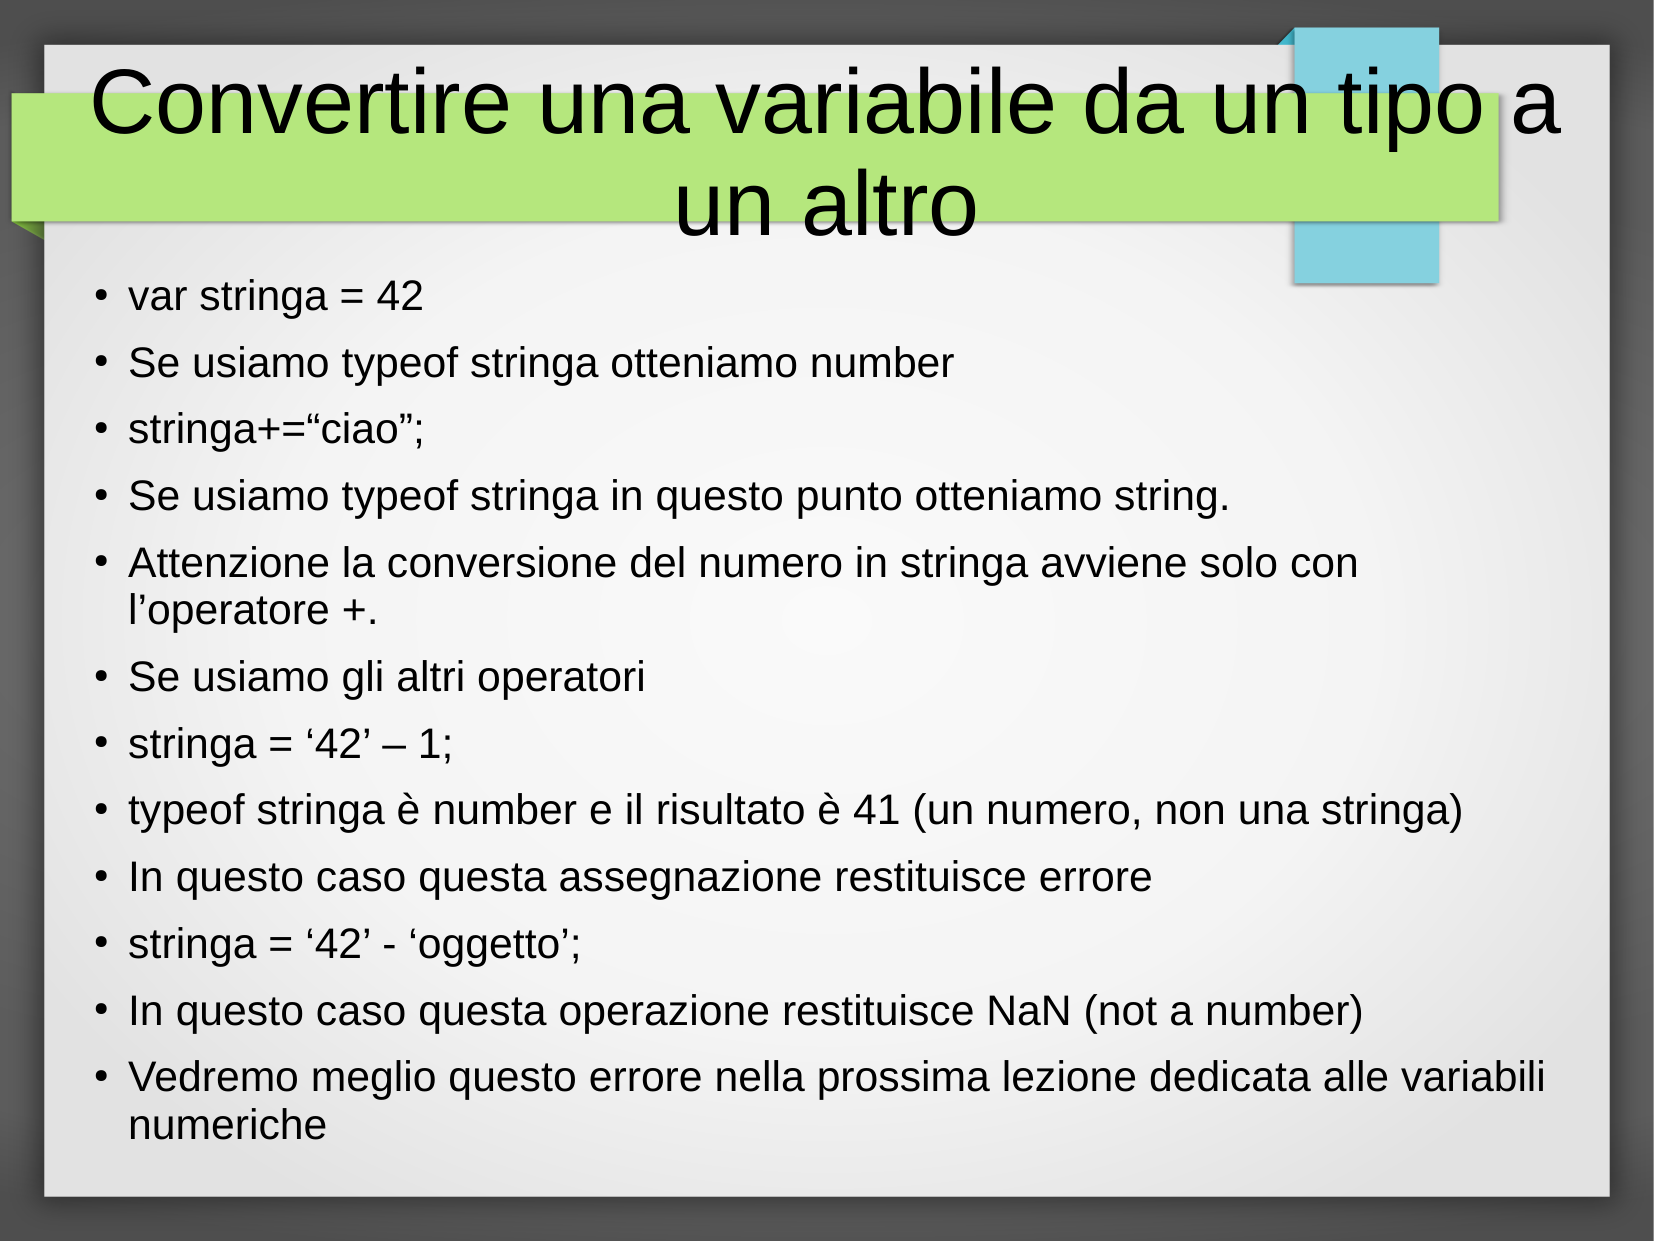

# Convertire una variabile da un tipo a un altro
var stringa = 42
Se usiamo typeof stringa otteniamo number
stringa+=“ciao”;
Se usiamo typeof stringa in questo punto otteniamo string.
Attenzione la conversione del numero in stringa avviene solo con l’operatore +.
Se usiamo gli altri operatori
stringa = ‘42’ – 1;
typeof stringa è number e il risultato è 41 (un numero, non una stringa)
In questo caso questa assegnazione restituisce errore
stringa = ‘42’ - ‘oggetto’;
In questo caso questa operazione restituisce NaN (not a number)
Vedremo meglio questo errore nella prossima lezione dedicata alle variabili numeriche